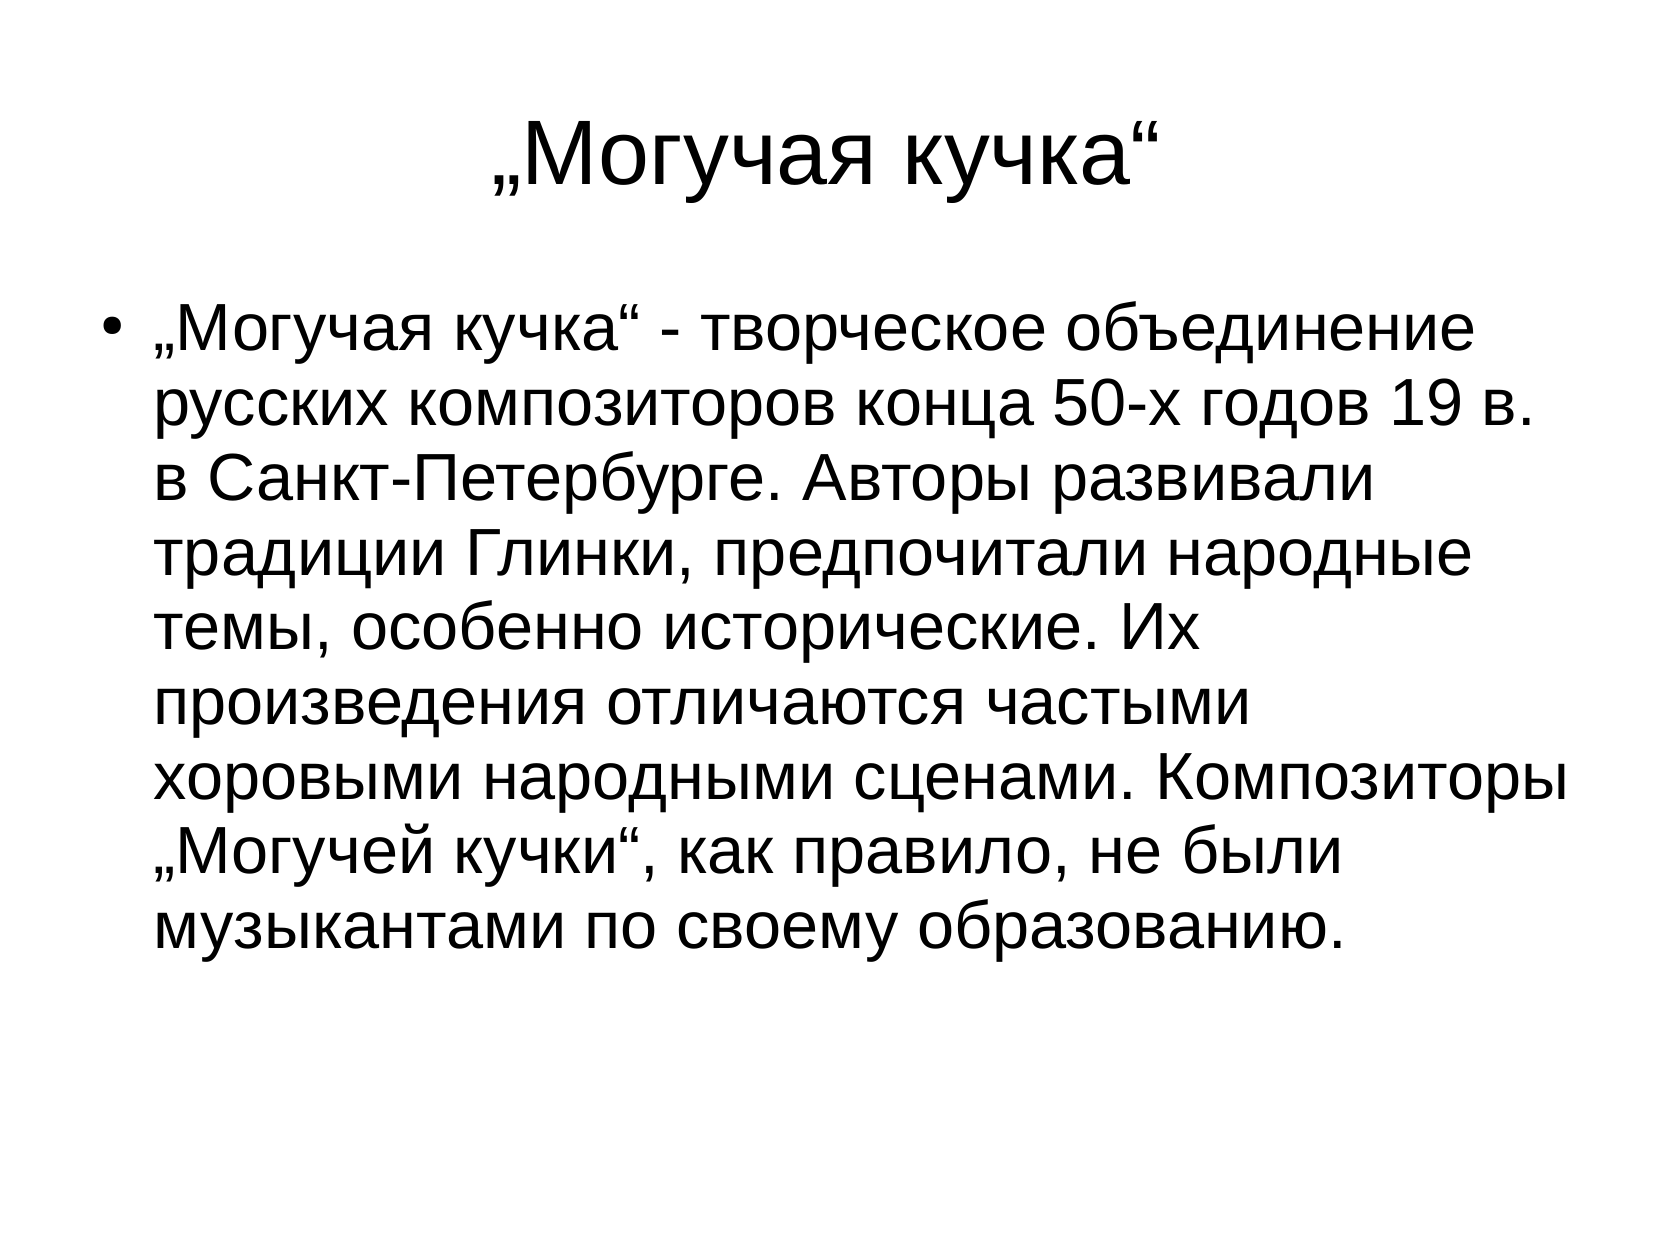

# „Могучая кучка“
„Могучая кучка“ - творческое объединение русских композиторов конца 50-х годов 19 в. в Санкт-Петербурге. Авторы развивали традиции Глинки, предпочитали народные темы, особенно исторические. Их произведения отличаются частыми хоровыми народными сценами. Композиторы „Могучей кучки“, как правило, не были музыкантами по своему образованию.